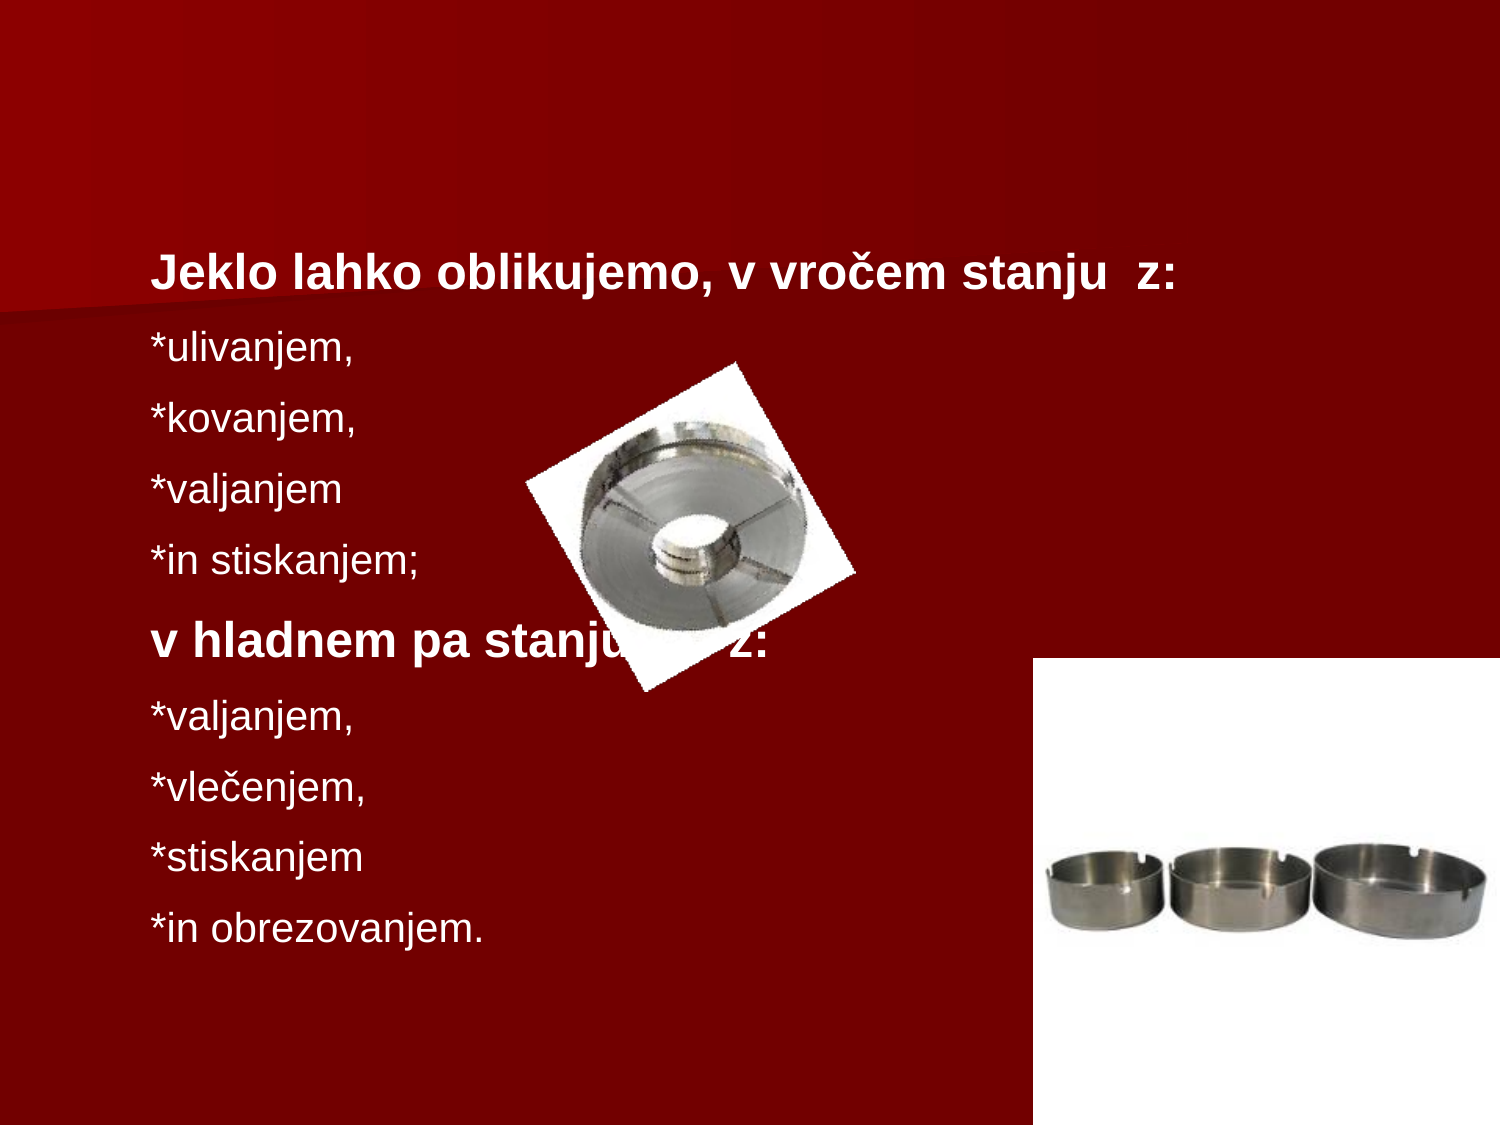

#
Jeklo lahko oblikujemo, v vročem stanju z:
*ulivanjem,
*kovanjem,
*valjanjem
*in stiskanjem;
v hladnem pa stanju z:
*valjanjem,
*vlečenjem,
*stiskanjem
*in obrezovanjem.